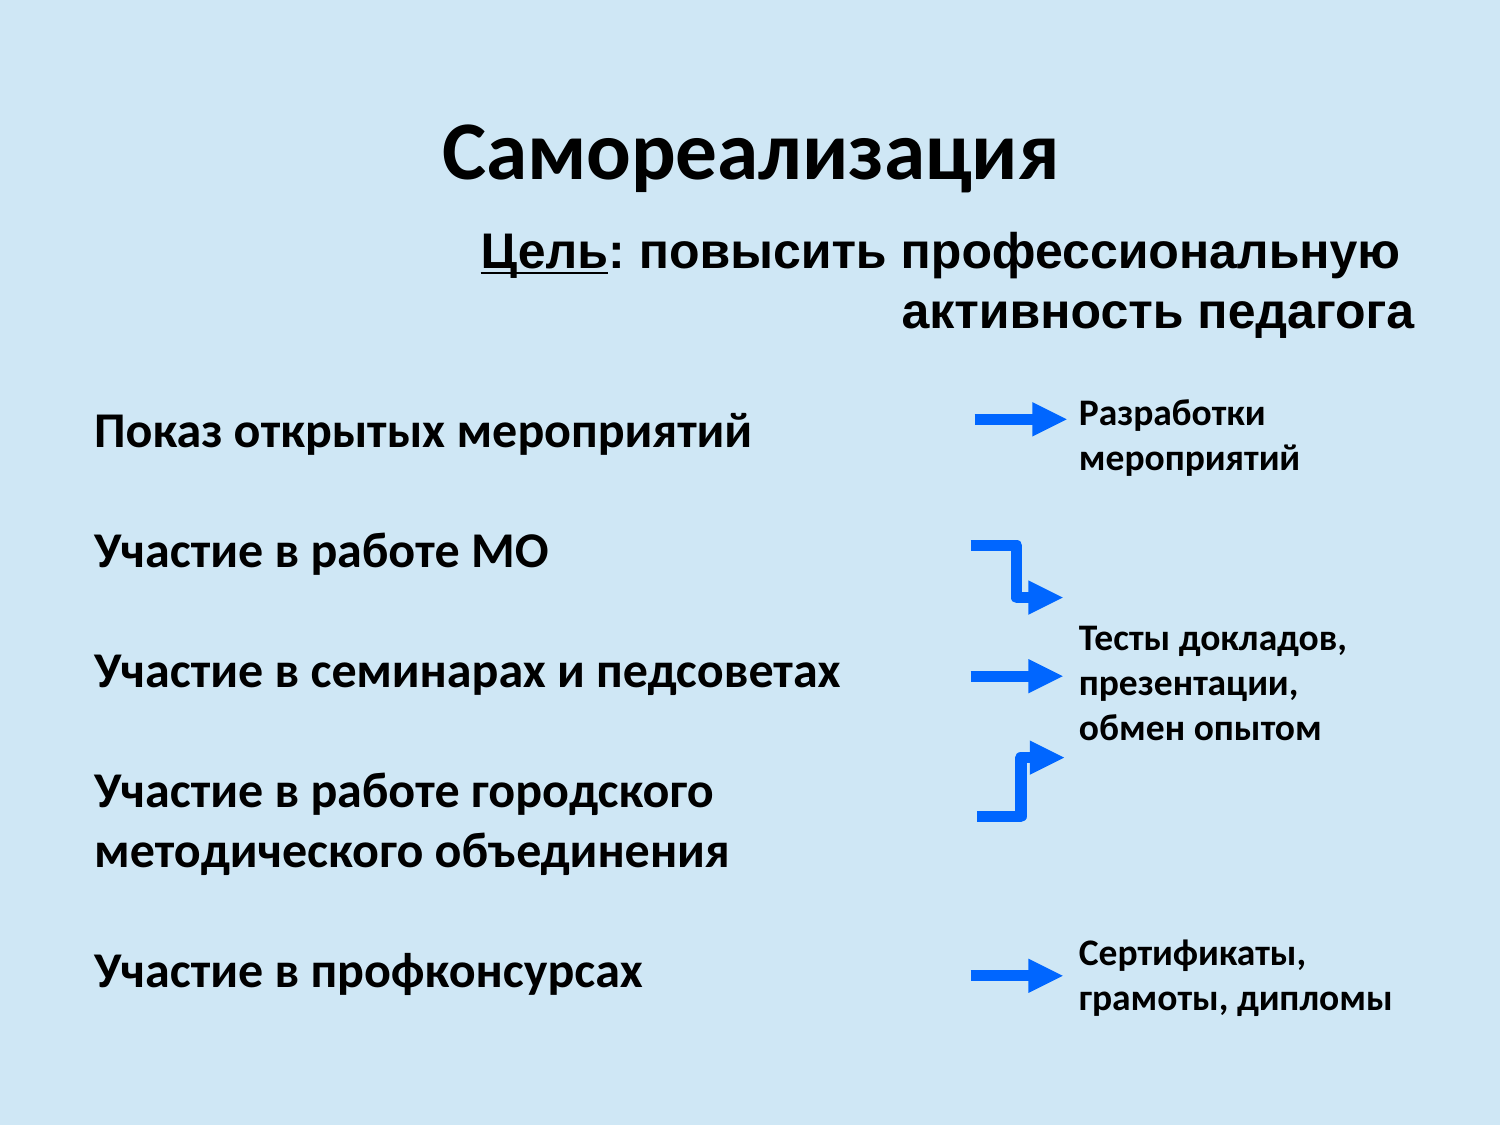

Самореализация
Цель: повысить профессиональную
активность педагога
Разработки мероприятий
Тесты докладов, презентации,
обмен опытом
Сертификаты,
грамоты, дипломы
Показ открытых мероприятий
Участие в работе МО
Участие в семинарах и педсоветах
Участие в работе городского
методического объединения
Участие в профконсурсах